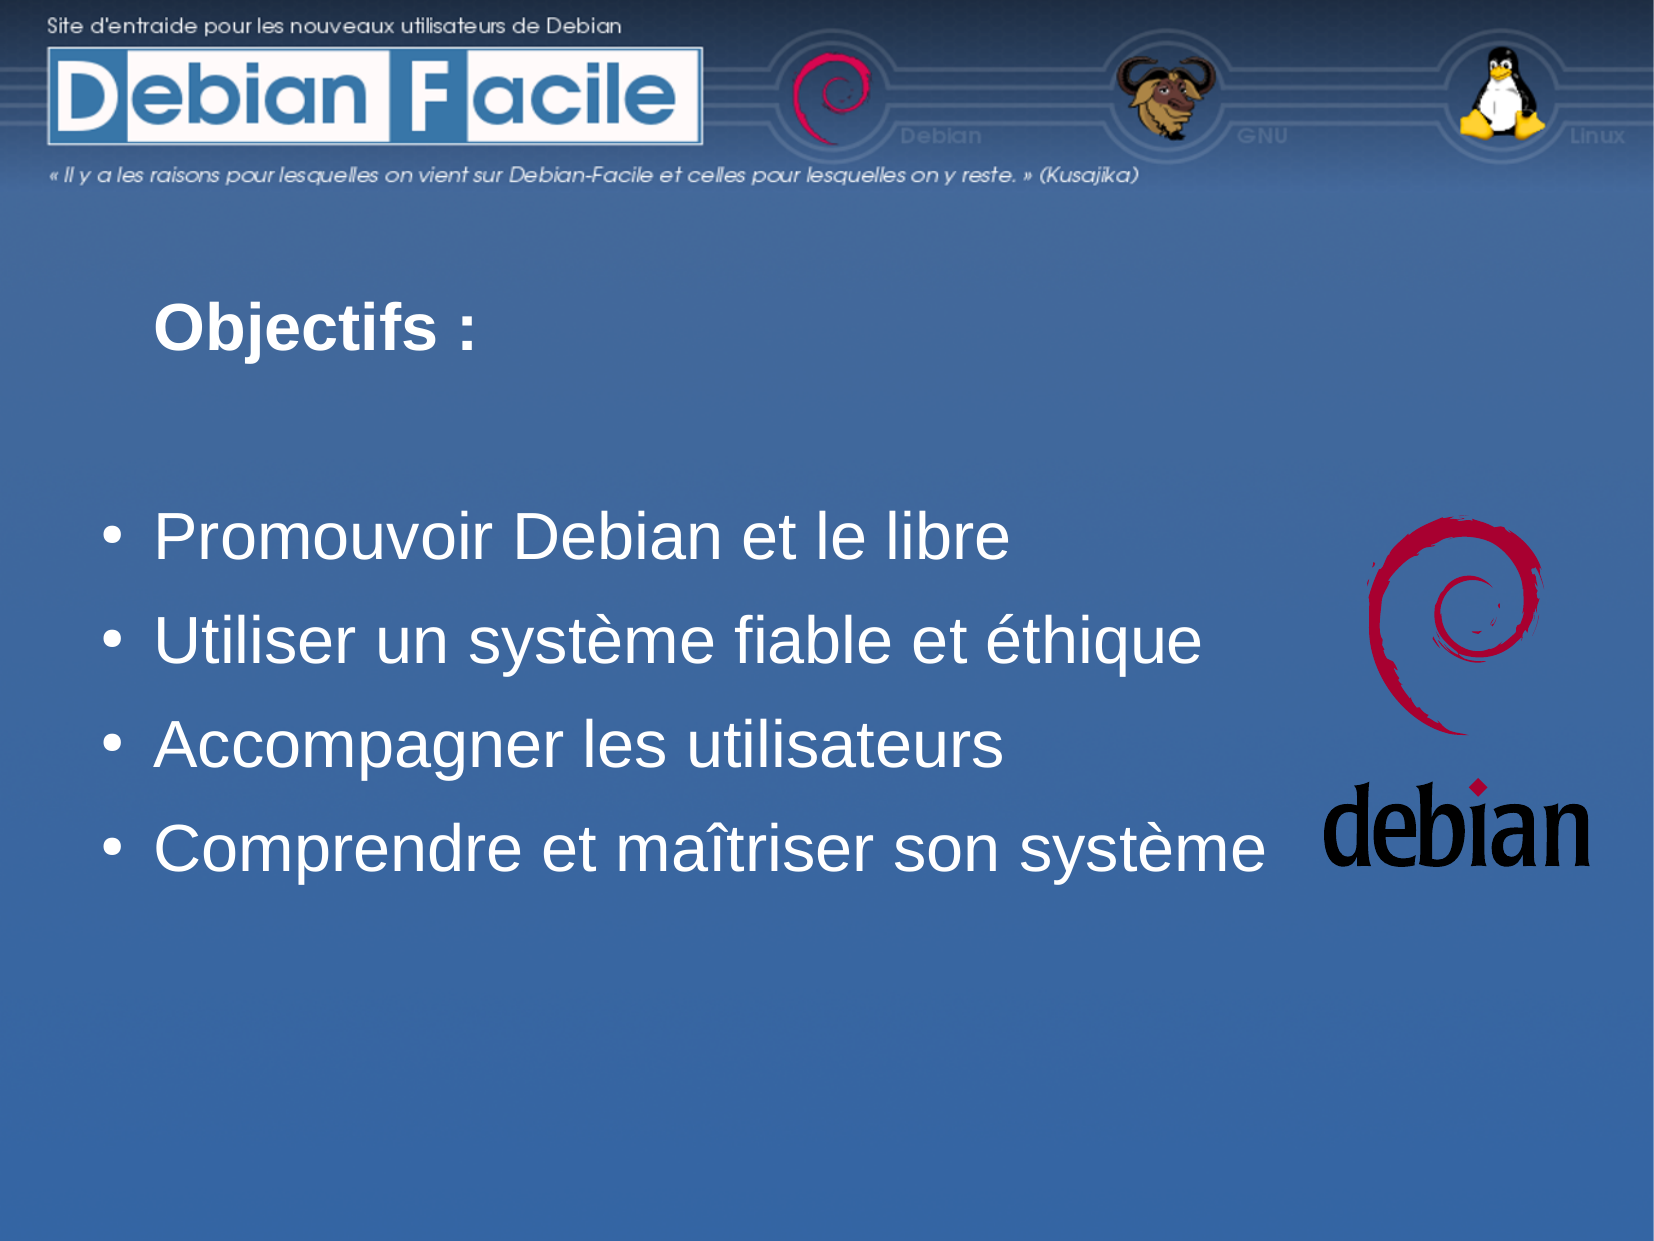

#
Objectifs :
Promouvoir Debian et le libre
Utiliser un système fiable et éthique
Accompagner les utilisateurs
Comprendre et maîtriser son système